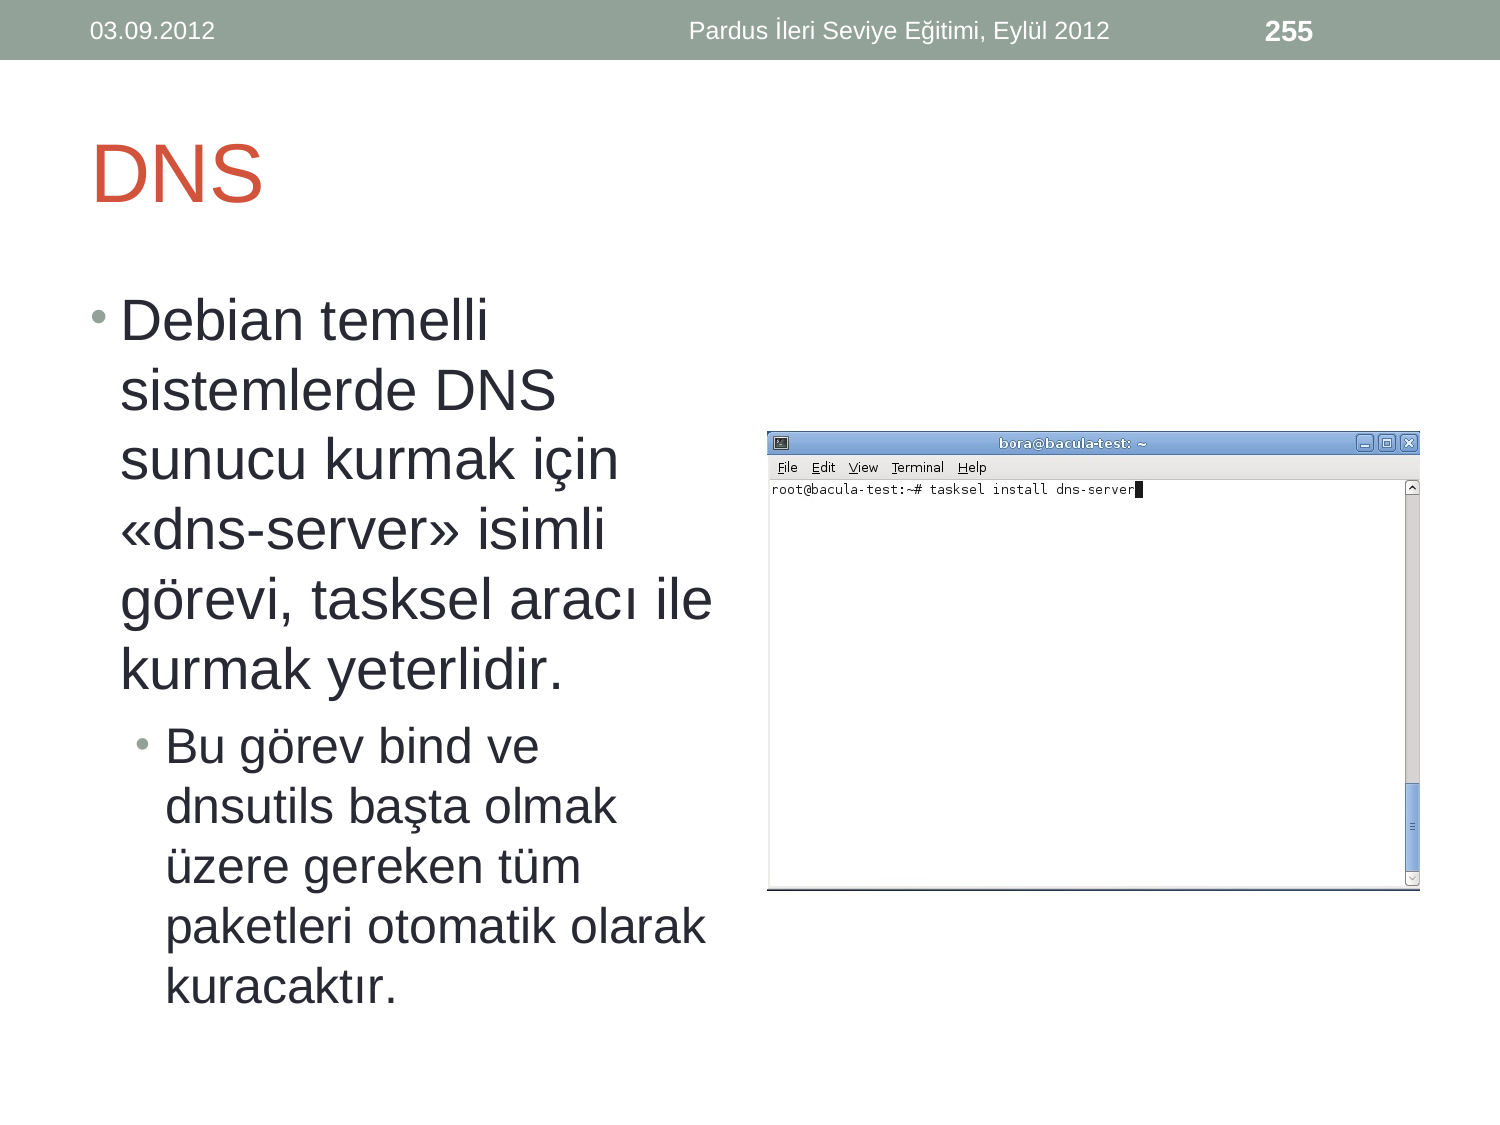

03.09.2012
Pardus İleri Seviye Eğitimi, Eylül 2012
# DNS
Debian temelli sistemlerde DNS sunucu kurmak için «dns-server» isimli görevi, tasksel aracı ile kurmak yeterlidir.
Bu görev bind ve dnsutils başta olmak üzere gereken tüm paketleri otomatik olarak kuracaktır.